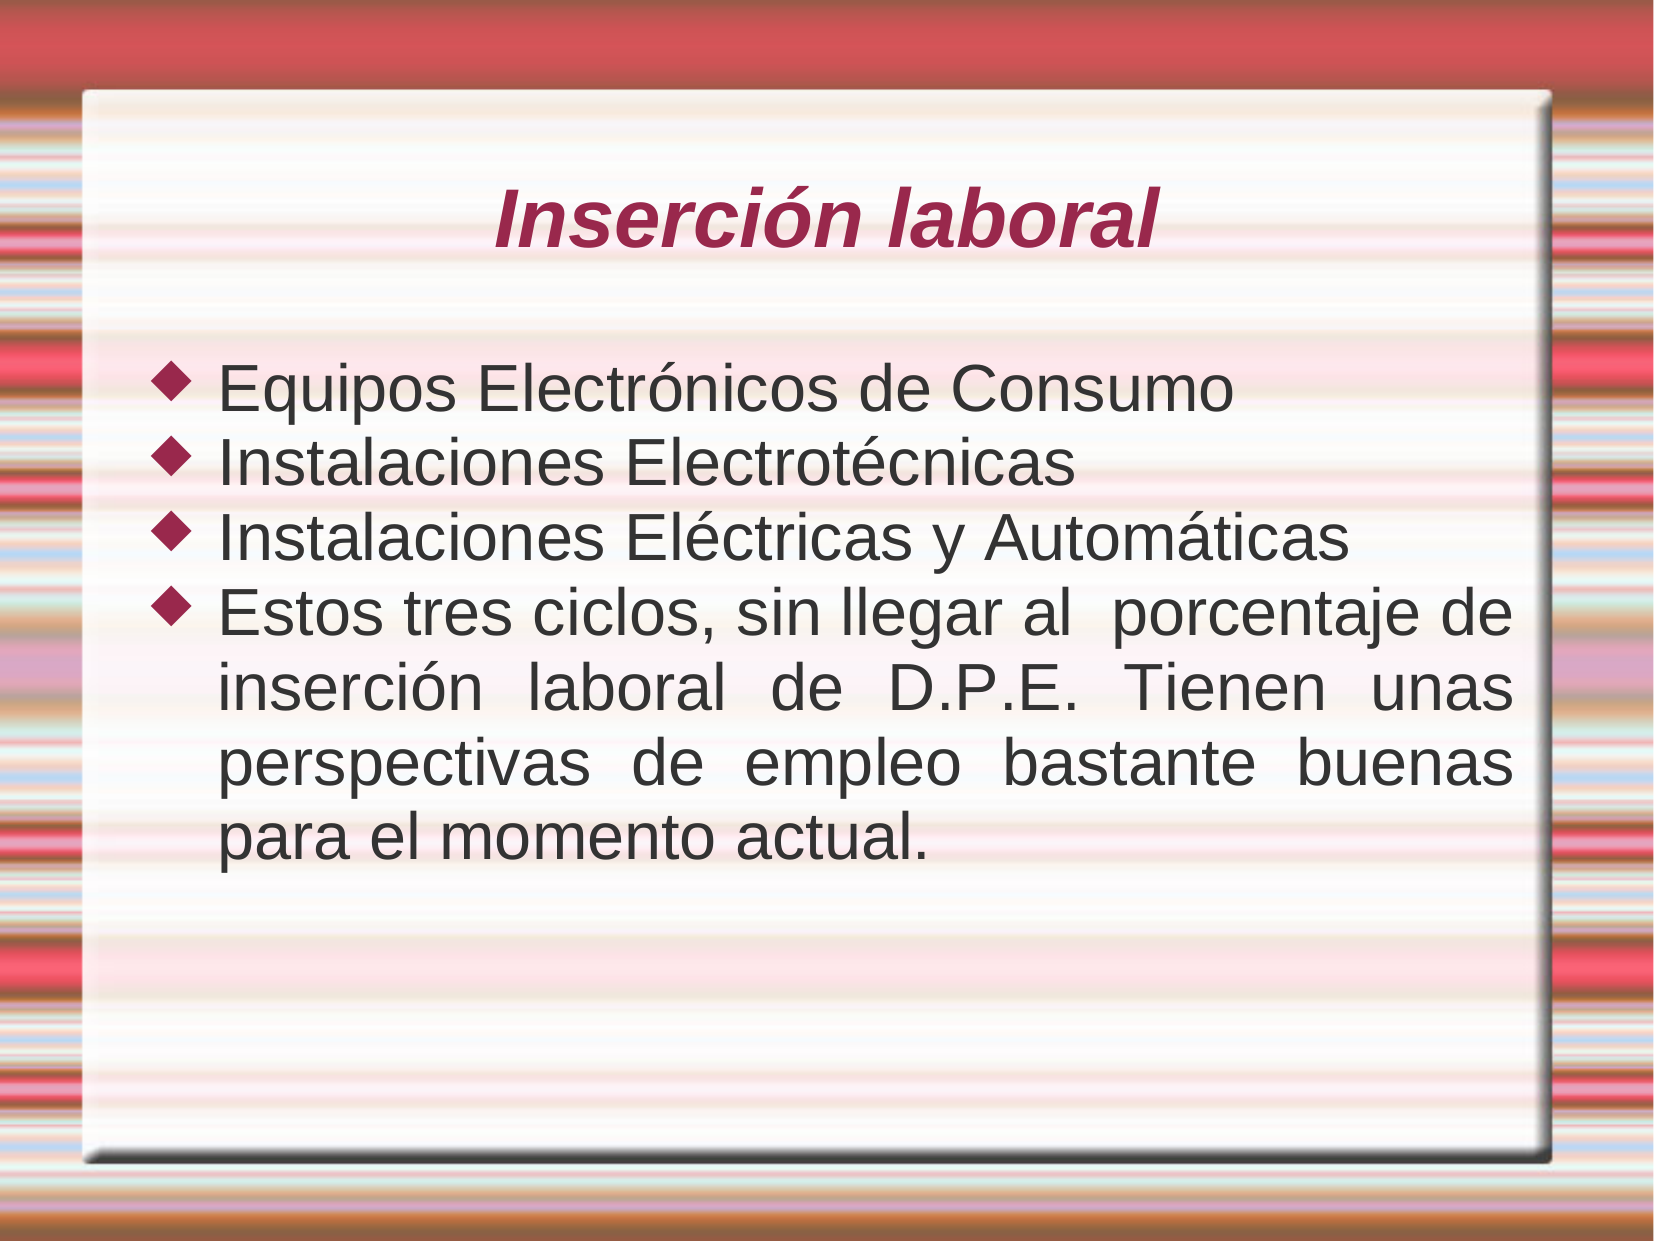

# Inserción laboral
Equipos Electrónicos de Consumo
Instalaciones Electrotécnicas
Instalaciones Eléctricas y Automáticas
Estos tres ciclos, sin llegar al porcentaje de inserción laboral de D.P.E. Tienen unas perspectivas de empleo bastante buenas para el momento actual.